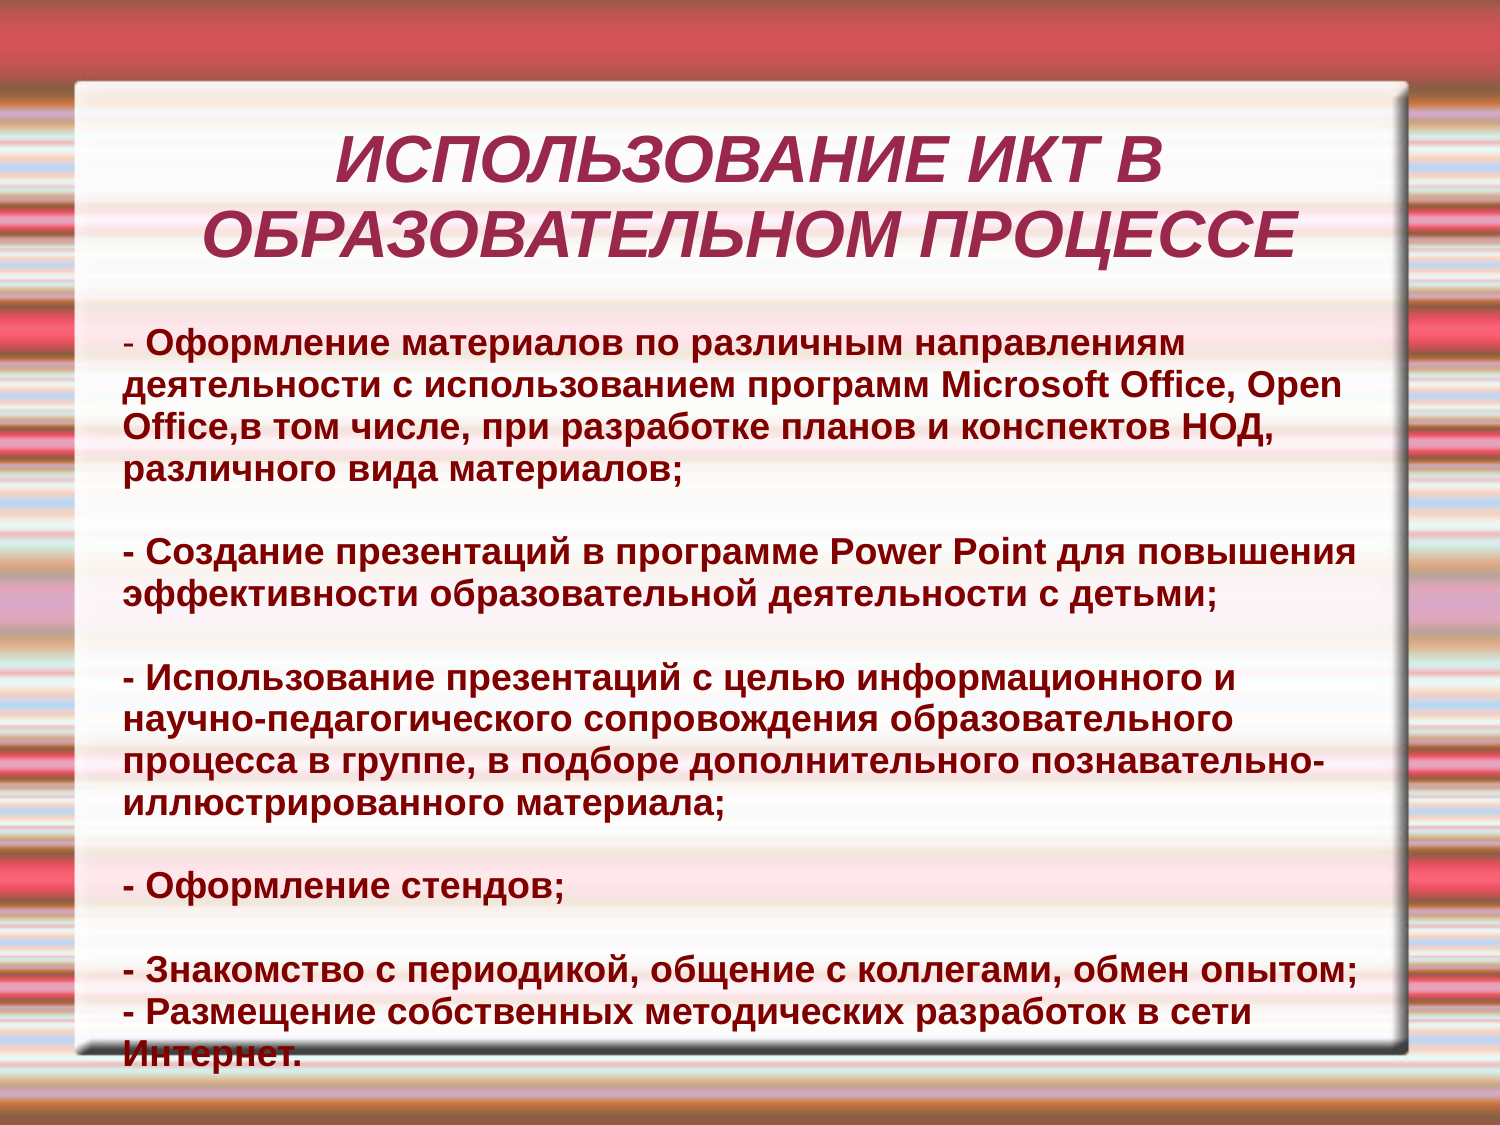

# ИСПОЛЬЗОВАНИЕ ИКТ В ОБРАЗОВАТЕЛЬНОМ ПРОЦЕССЕ
- Оформление материалов по различным направлениям деятельности с использованием программ Microsoft Office, Open Office,в том числе, при разработке планов и конспектов НОД, различного вида материалов;
- Создание презентаций в программе Power Point для повышения эффективности образовательной деятельности с детьми;
- Использование презентаций с целью информационного и научно-педагогического сопровождения образовательного процесса в группе, в подборе дополнительного познавательно-иллюстрированного материала;
- Оформление стендов;
- Знакомство с периодикой, общение с коллегами, обмен опытом;
- Размещение собственных методических разработок в сети Интернет.